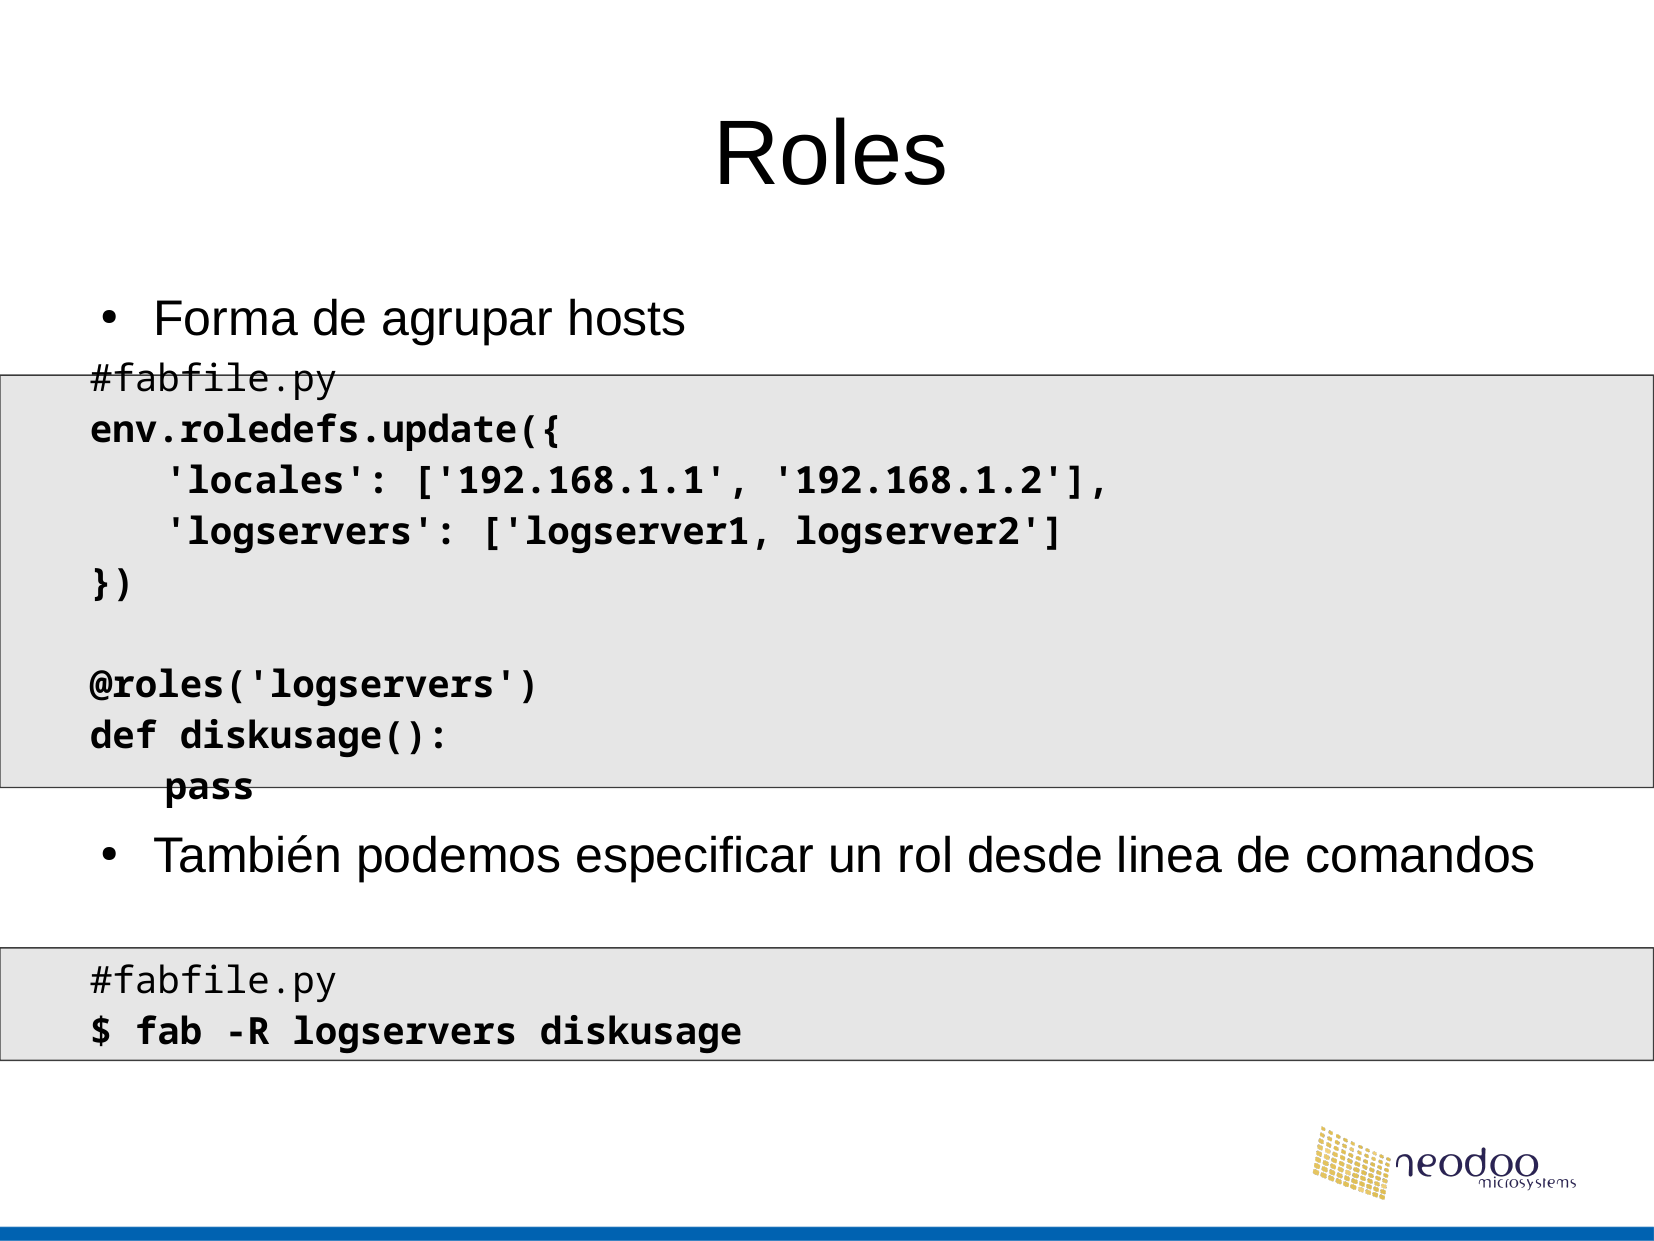

# Roles
Forma de agrupar hosts
	#fabfile.py
	env.roledefs.update({
 		'locales': ['192.168.1.1', '192.168.1.2'],
 		'logservers': ['logserver1, logserver2']
	})
	@roles('logservers')
	def diskusage():
 		pass
También podemos especificar un rol desde linea de comandos
	#fabfile.py
	$ fab -R logservers diskusage